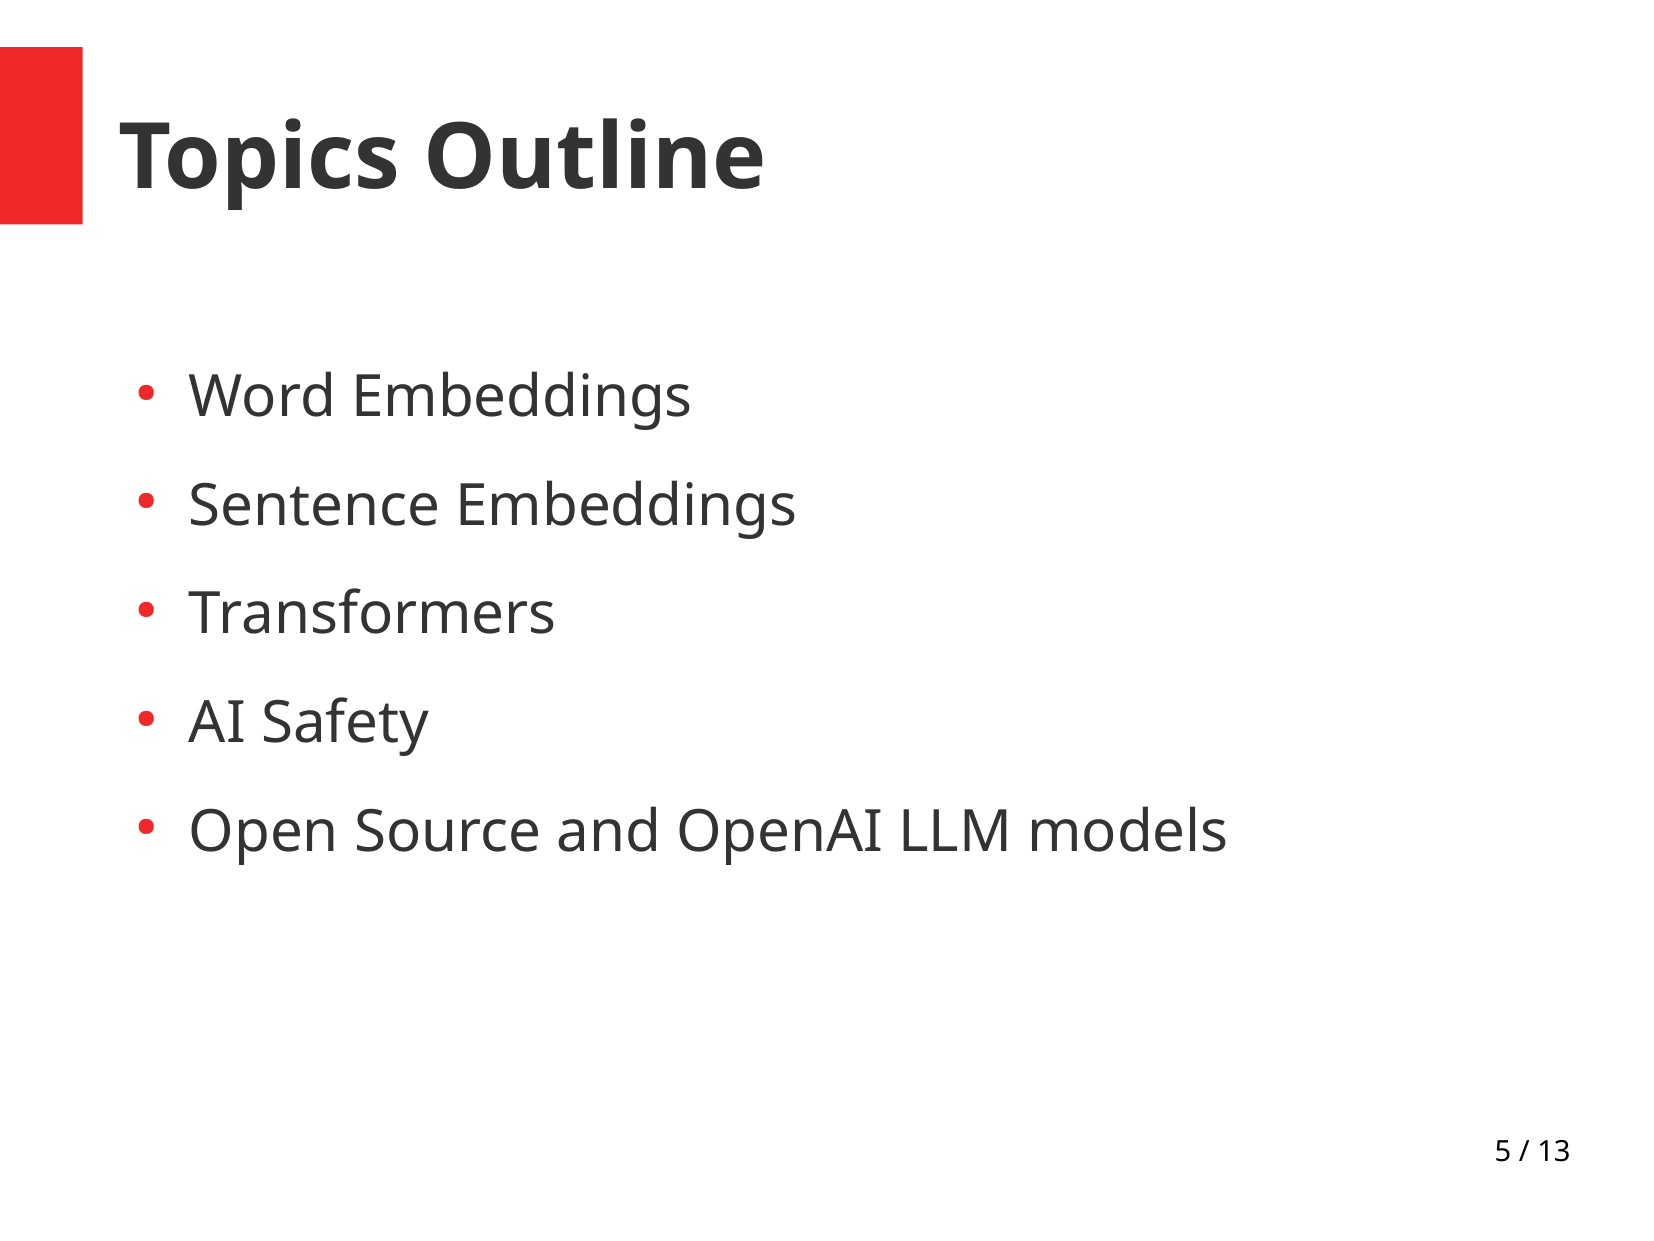

# Topics Outline
Word Embeddings
Sentence Embeddings
Transformers
AI Safety
Open Source and OpenAI LLM models
5